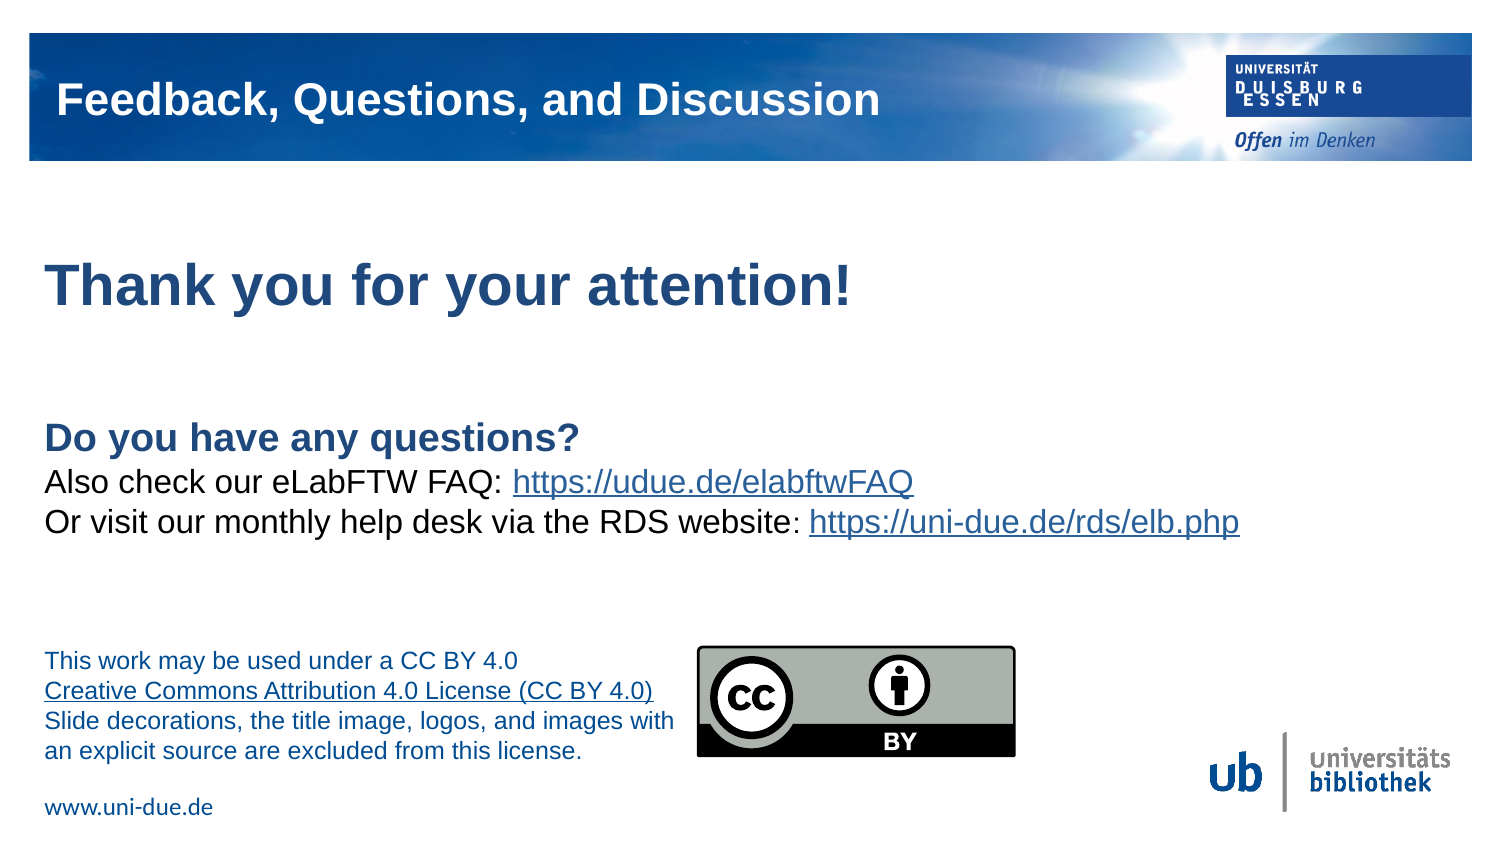

Feedback, Questions, and Discussion
Thank you for your attention!
Do you have any questions?
Also check our eLabFTW FAQ: https://udue.de/elabftwFAQ
Or visit our monthly help desk via the RDS website: https://uni-due.de/rds/elb.php
This work may be used under a CC BY 4.0
Creative Commons Attribution 4.0 License (CC BY 4.0)
Slide decorations, the title image, logos, and images with
an explicit source are excluded from this license.
www.uni-due.de